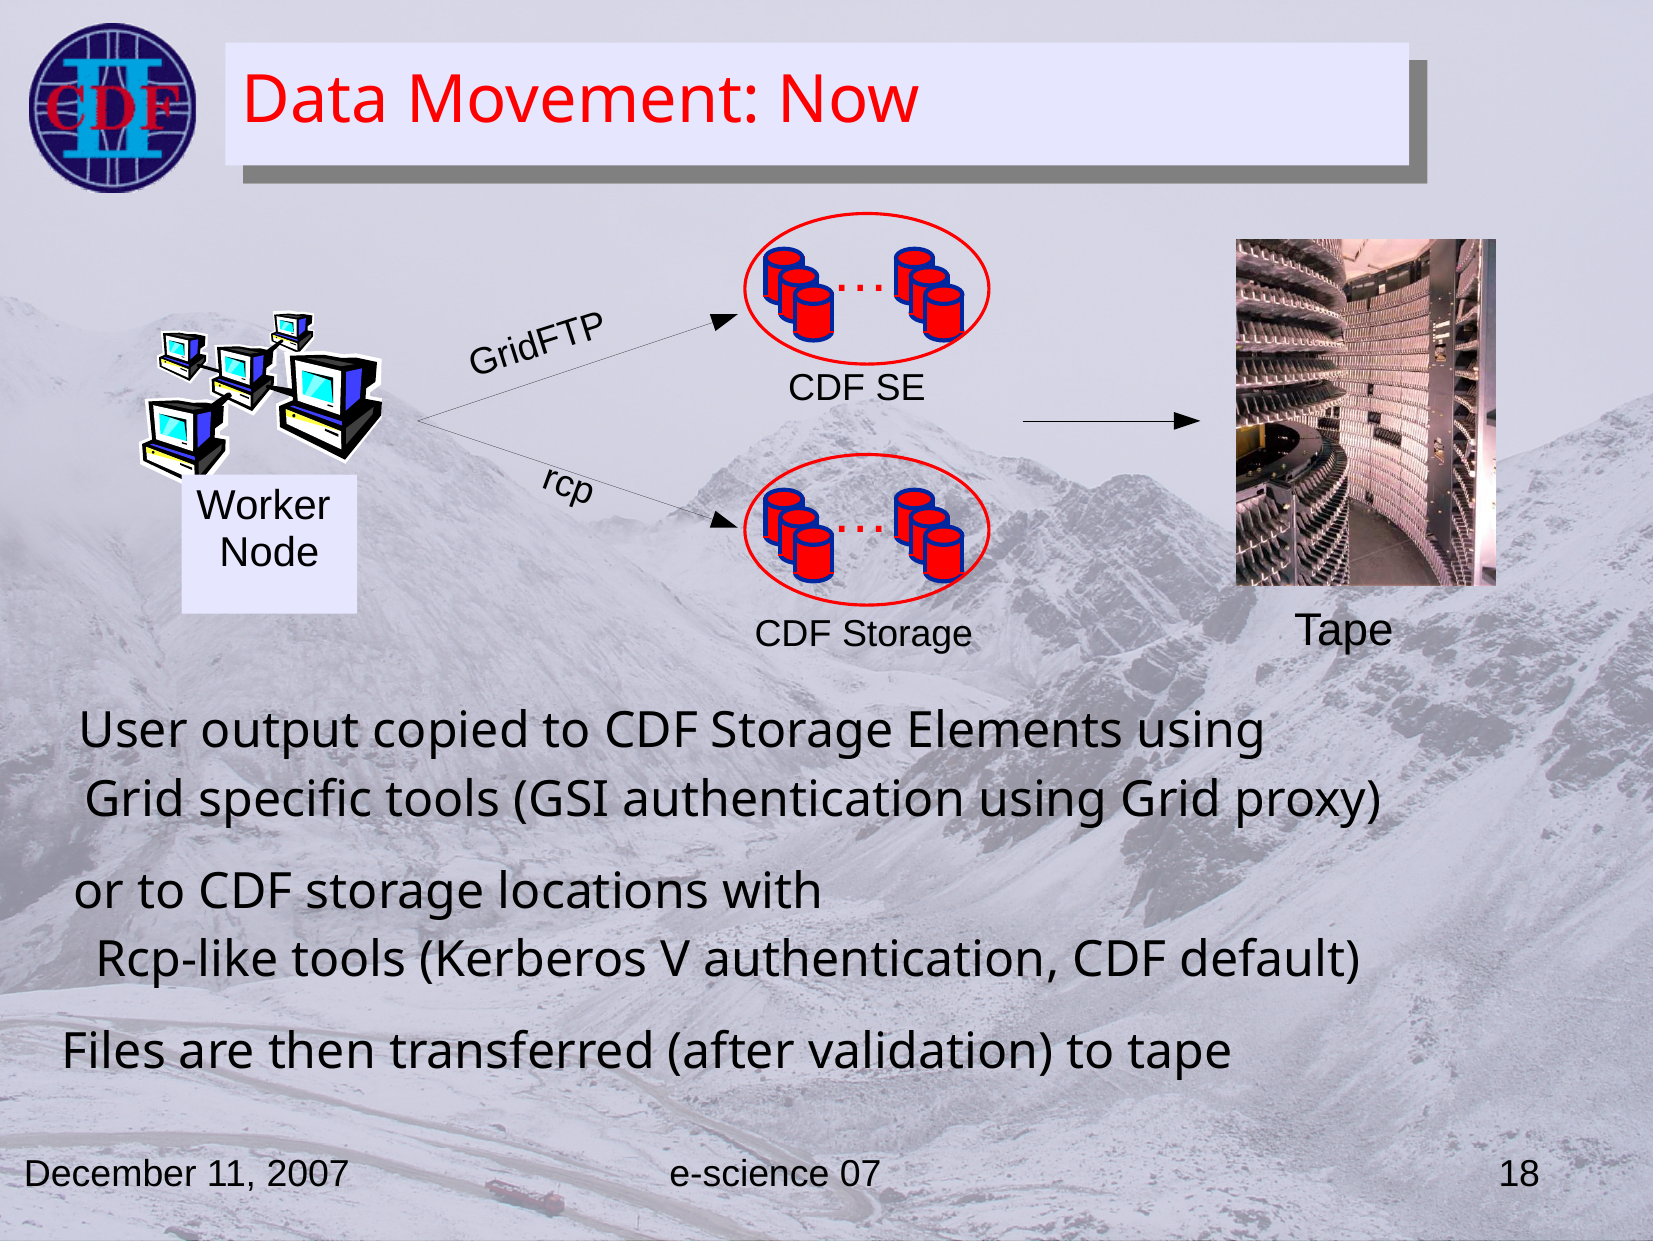

Data Movement: Now
…
GridFTP
CDF SE
…
rcp
Worker
Node
Tape
CDF Storage
# User output copied to CDF Storage Elements using
Grid specific tools (GSI authentication using Grid proxy)
 or to CDF storage locations with
Rcp-like tools (Kerberos V authentication, CDF default)
Files are then transferred (after validation) to tape
December 11, 2007
18
e-science 07
December 11, 2007